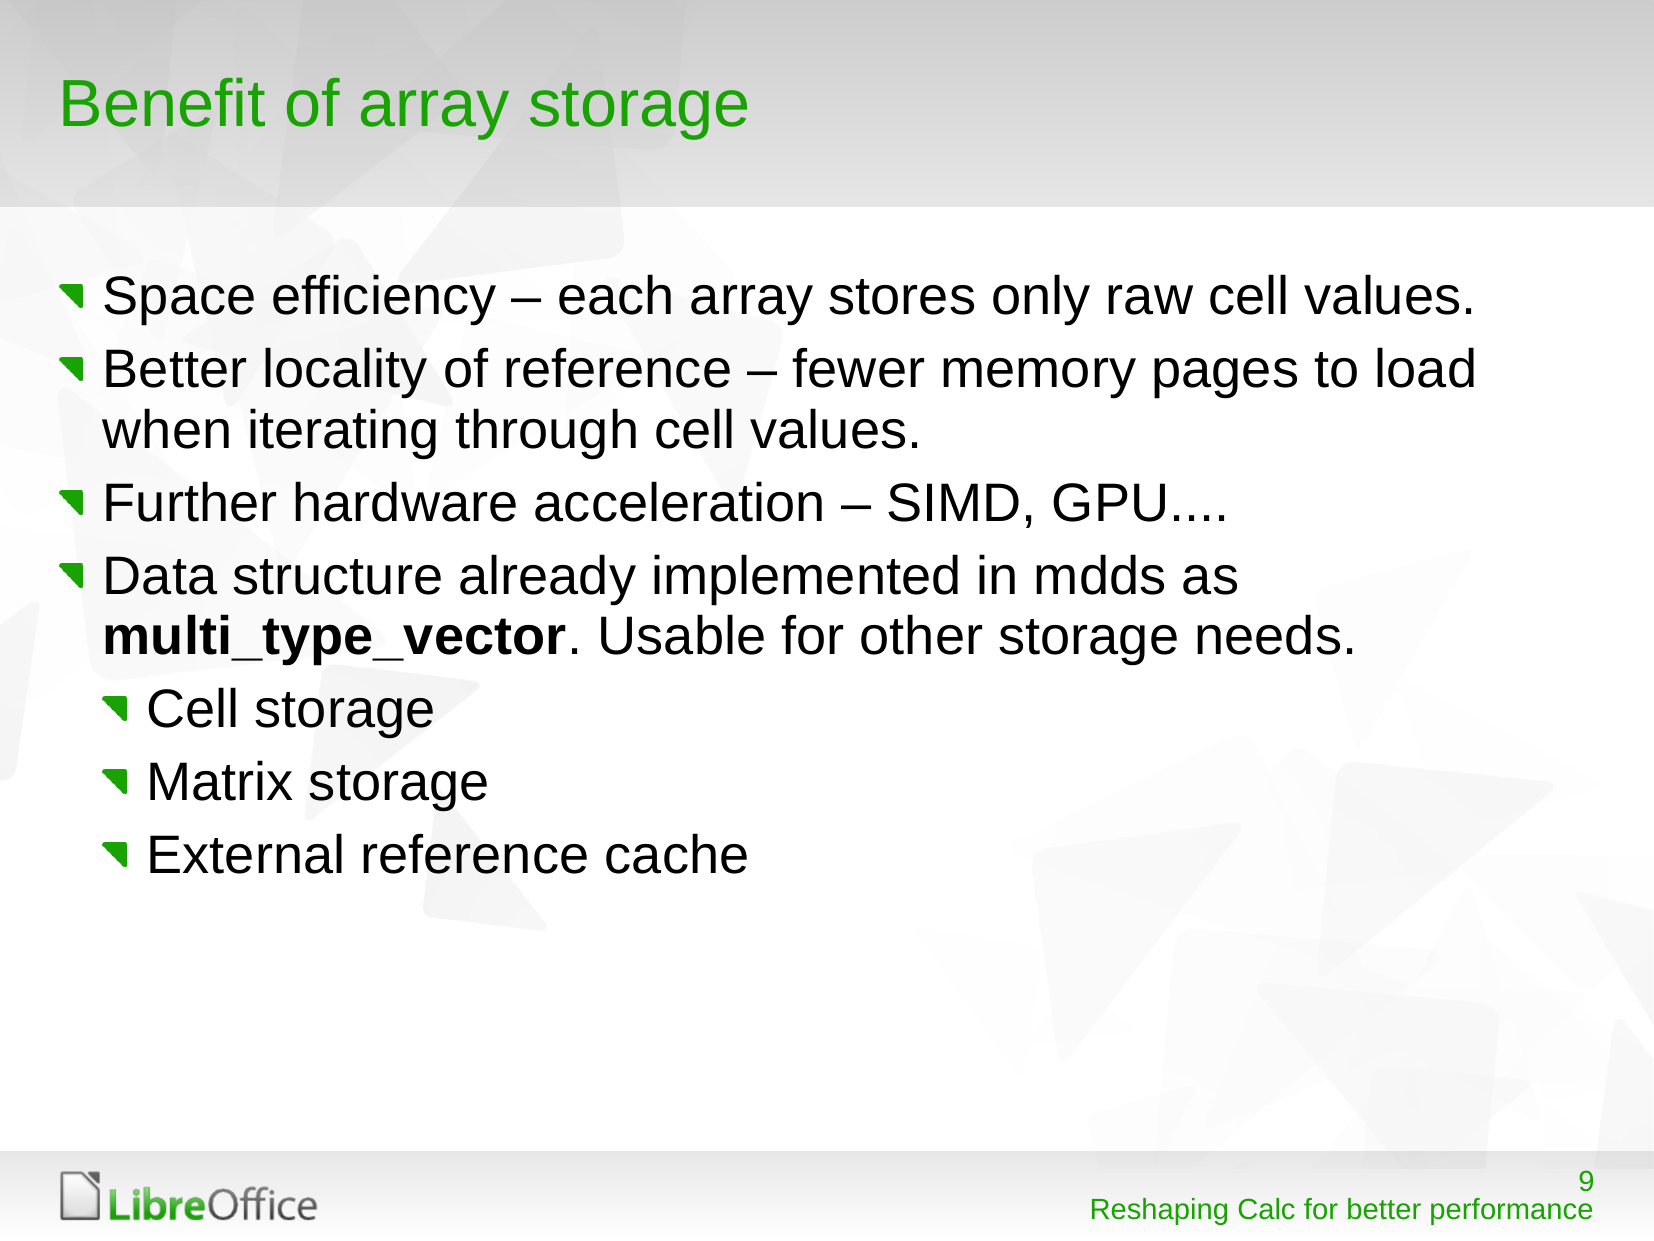

# Benefit of array storage
Space efficiency – each array stores only raw cell values.
Better locality of reference – fewer memory pages to load when iterating through cell values.
Further hardware acceleration – SIMD, GPU....
Data structure already implemented in mdds as multi_type_vector. Usable for other storage needs.
Cell storage
Matrix storage
External reference cache
9
Reshaping Calc for better performance